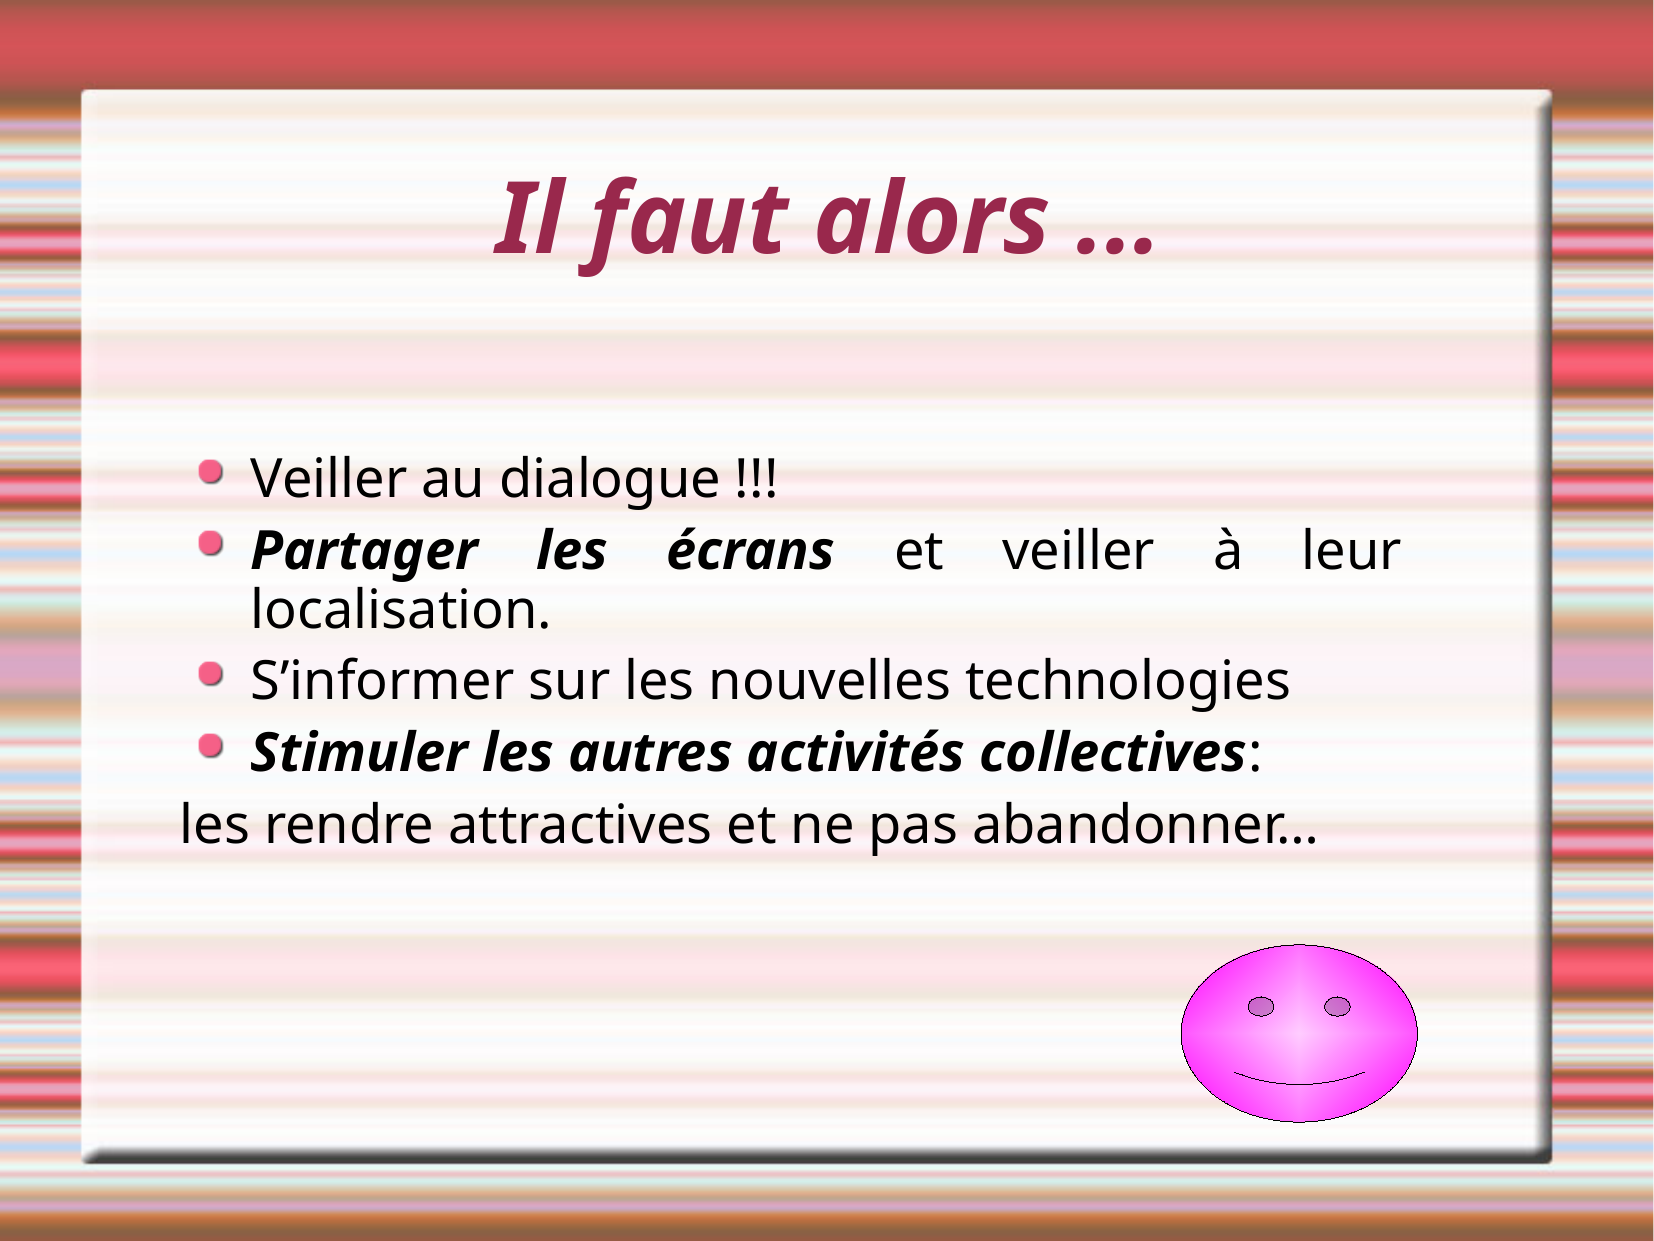

# Il faut alors ...
Veiller au dialogue !!!
Partager les écrans et veiller à leur localisation.
S’informer sur les nouvelles technologies
Stimuler les autres activités collectives:
les rendre attractives et ne pas abandonner…